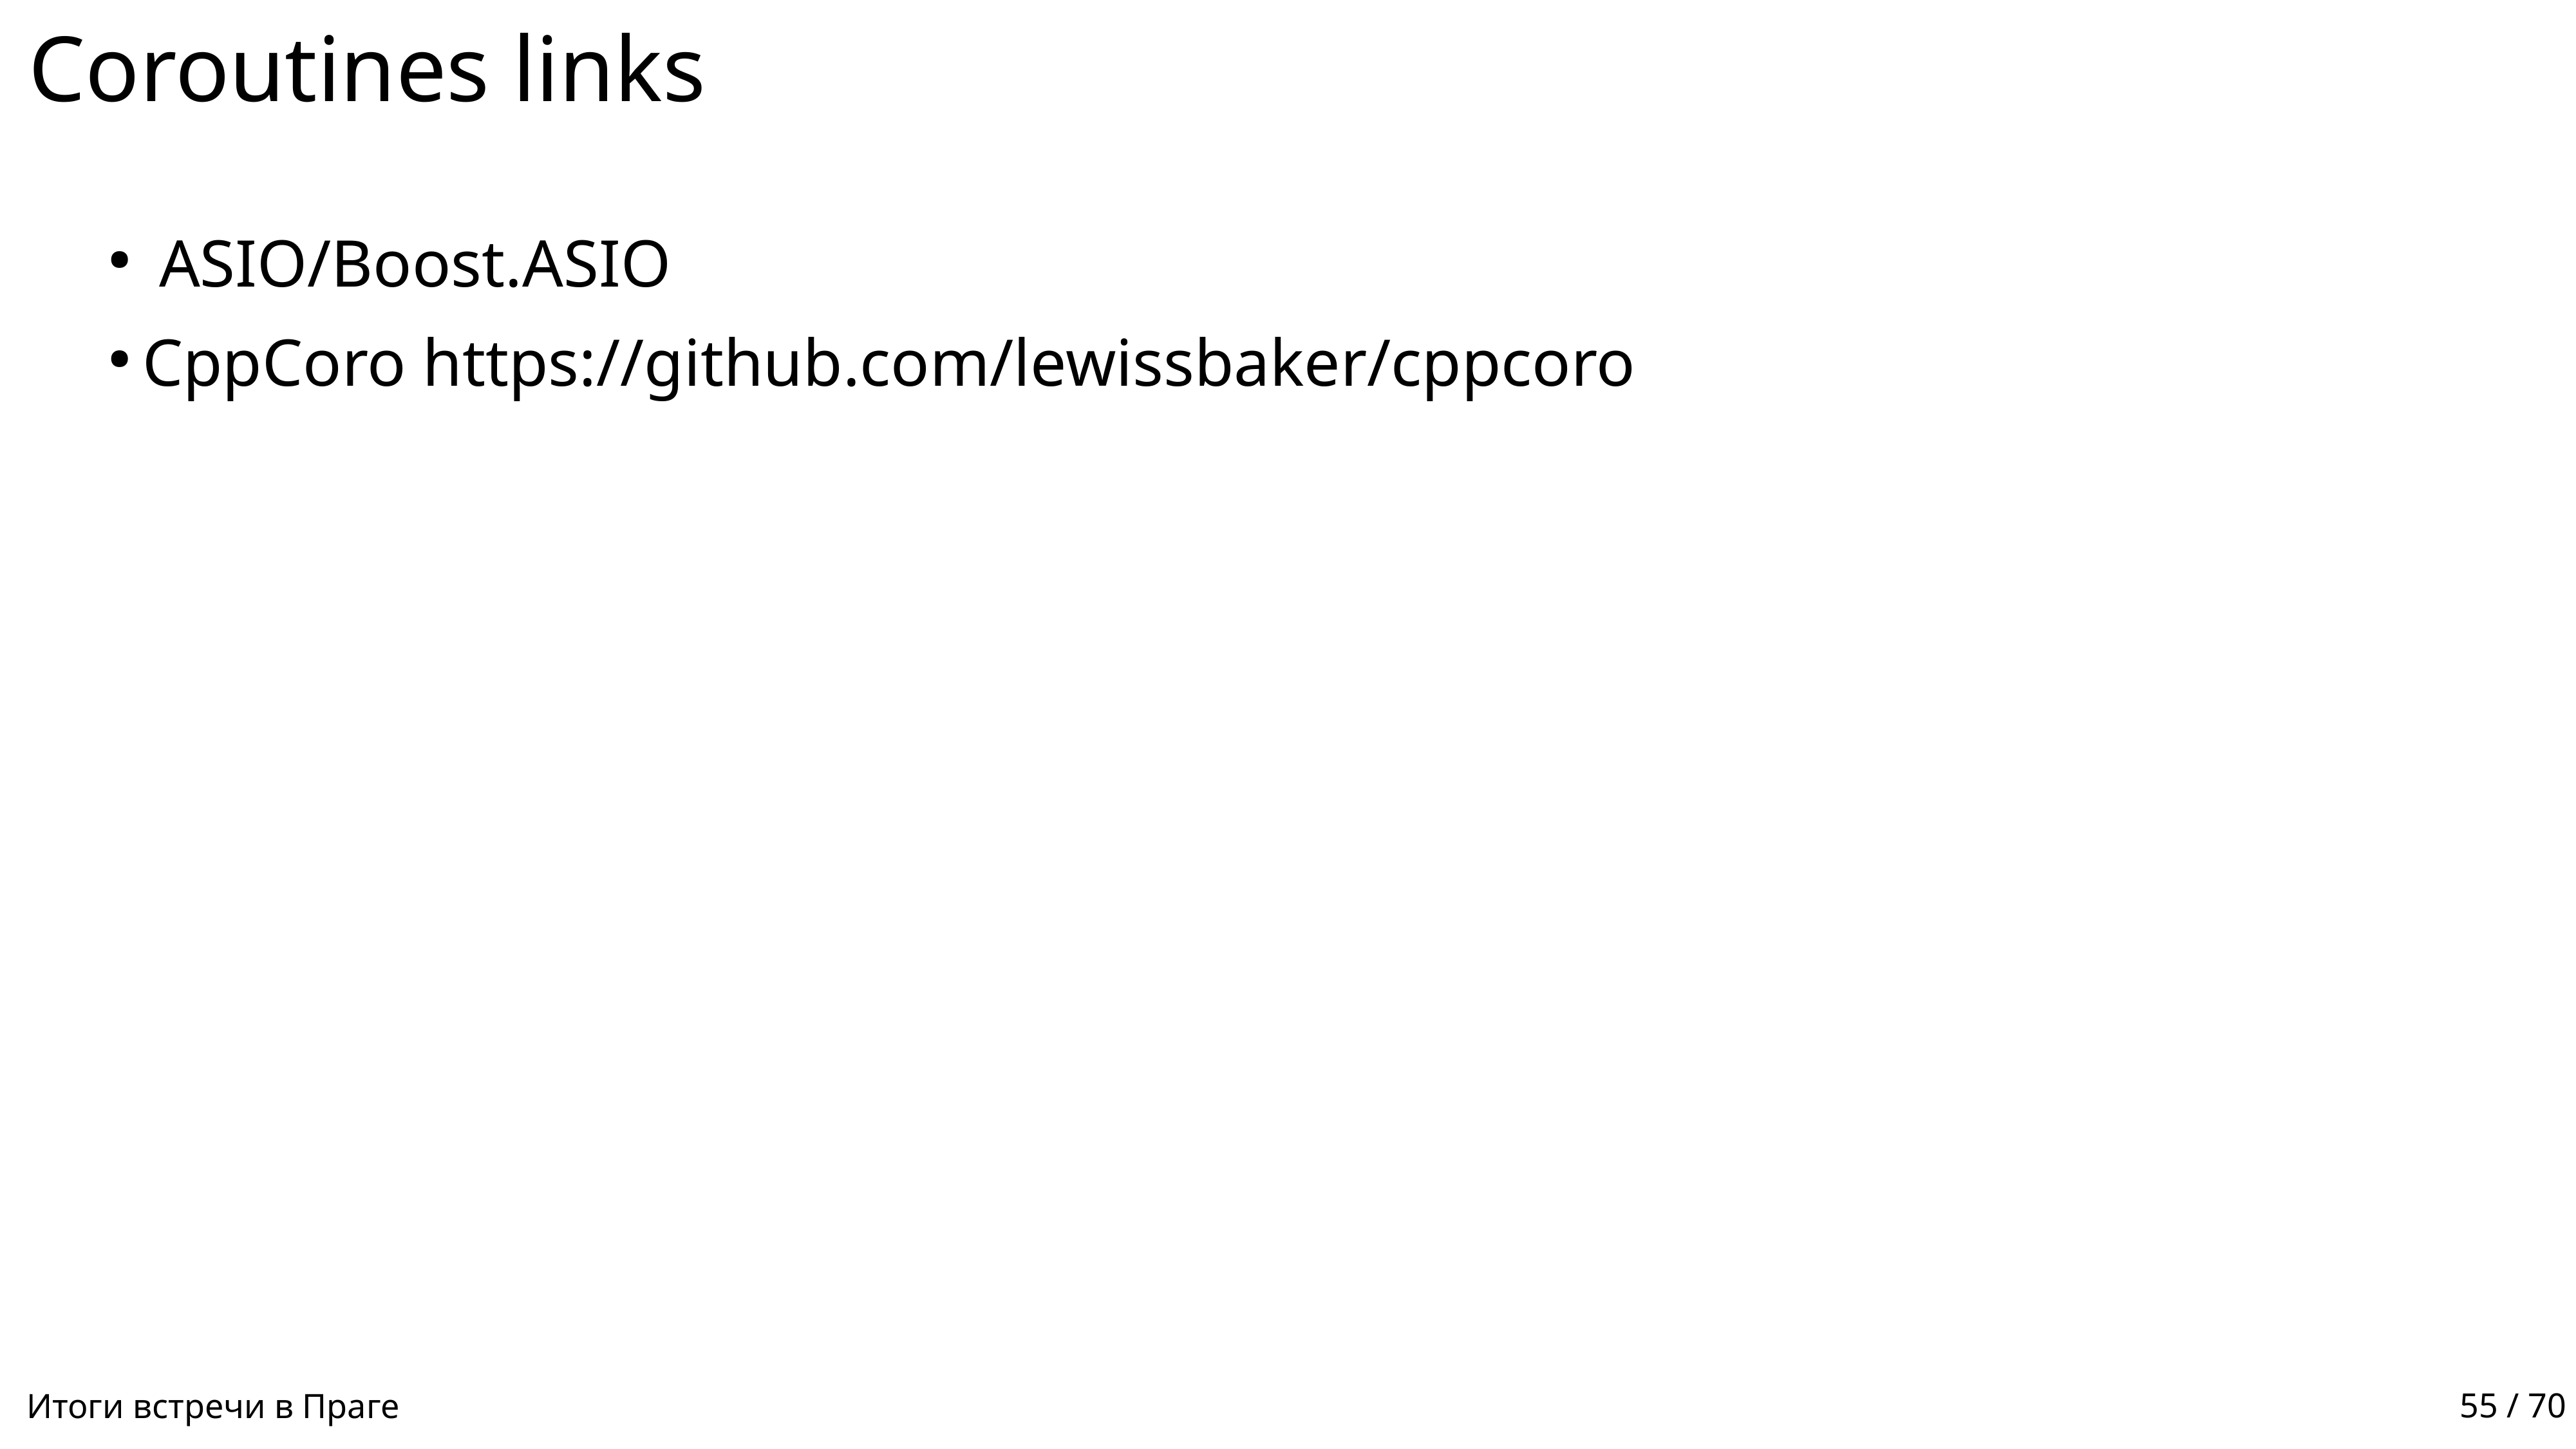

# Coroutines links
 ASIO/Boost.ASIO
CppCoro https://github.com/lewissbaker/cppcoro
Итоги встречи в Праге